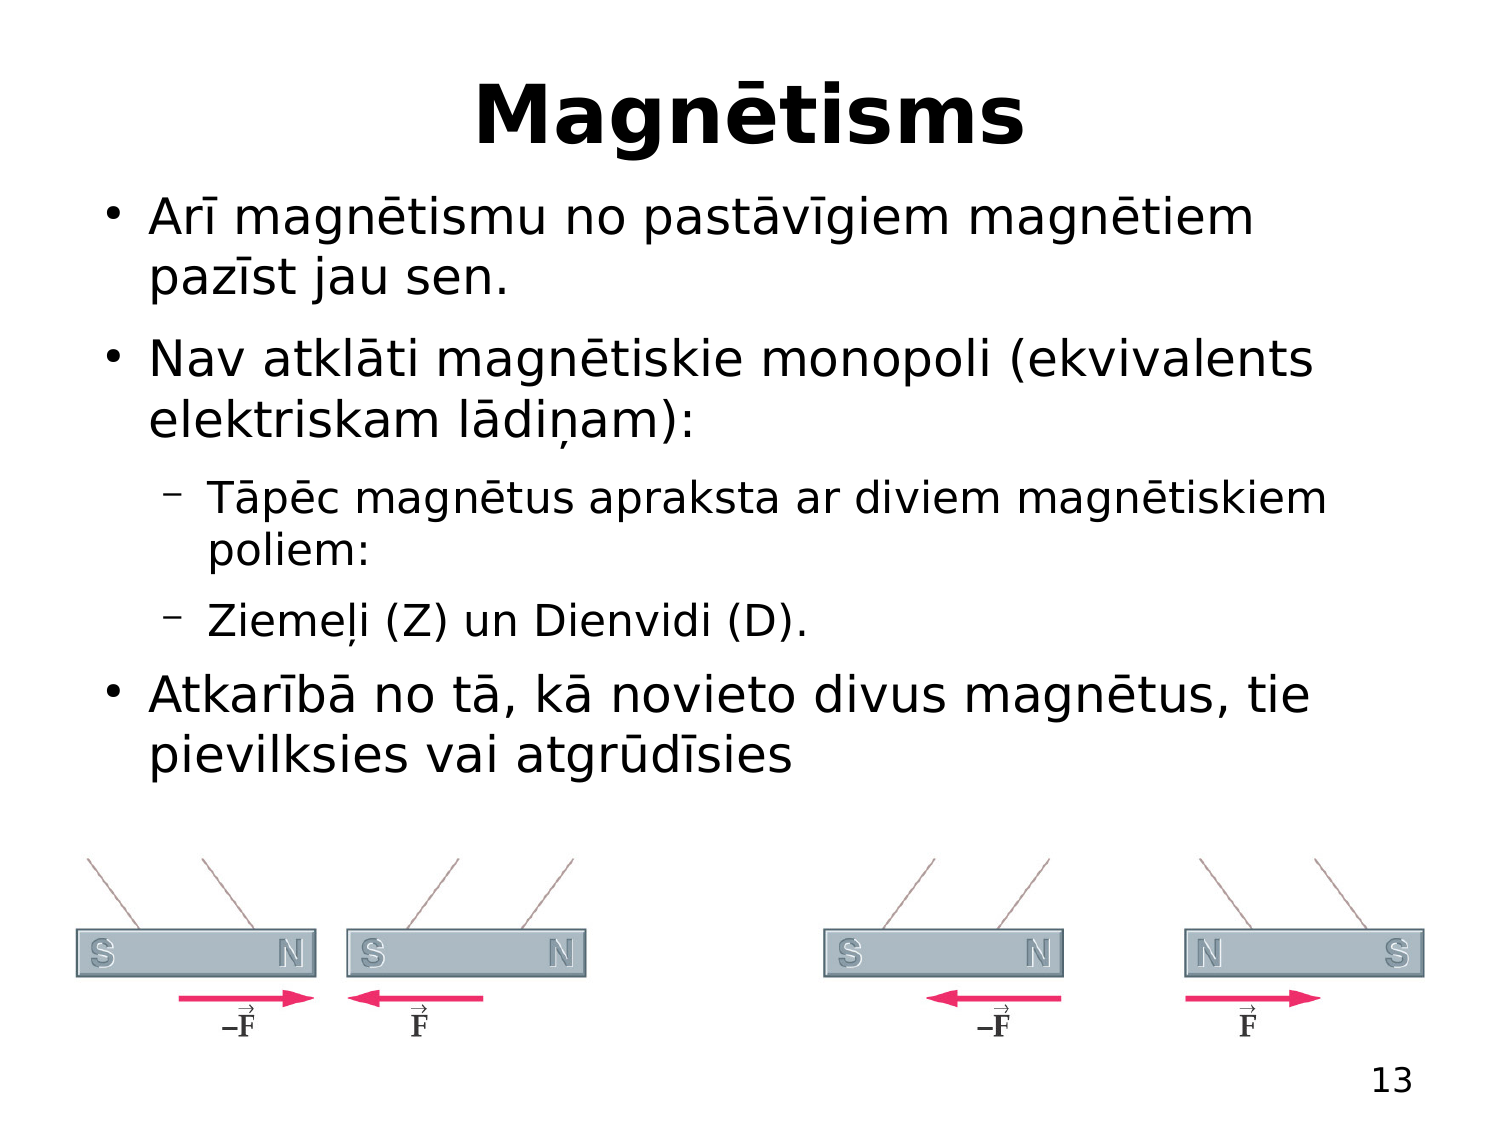

# Magnētisms
Arī magnētismu no pastāvīgiem magnētiem pazīst jau sen.
Nav atklāti magnētiskie monopoli (ekvivalents elektriskam lādiņam):
Tāpēc magnētus apraksta ar diviem magnētiskiem poliem:
Ziemeļi (Z) un Dienvidi (D).
Atkarībā no tā, kā novieto divus magnētus, tie pievilksies vai atgrūdīsies